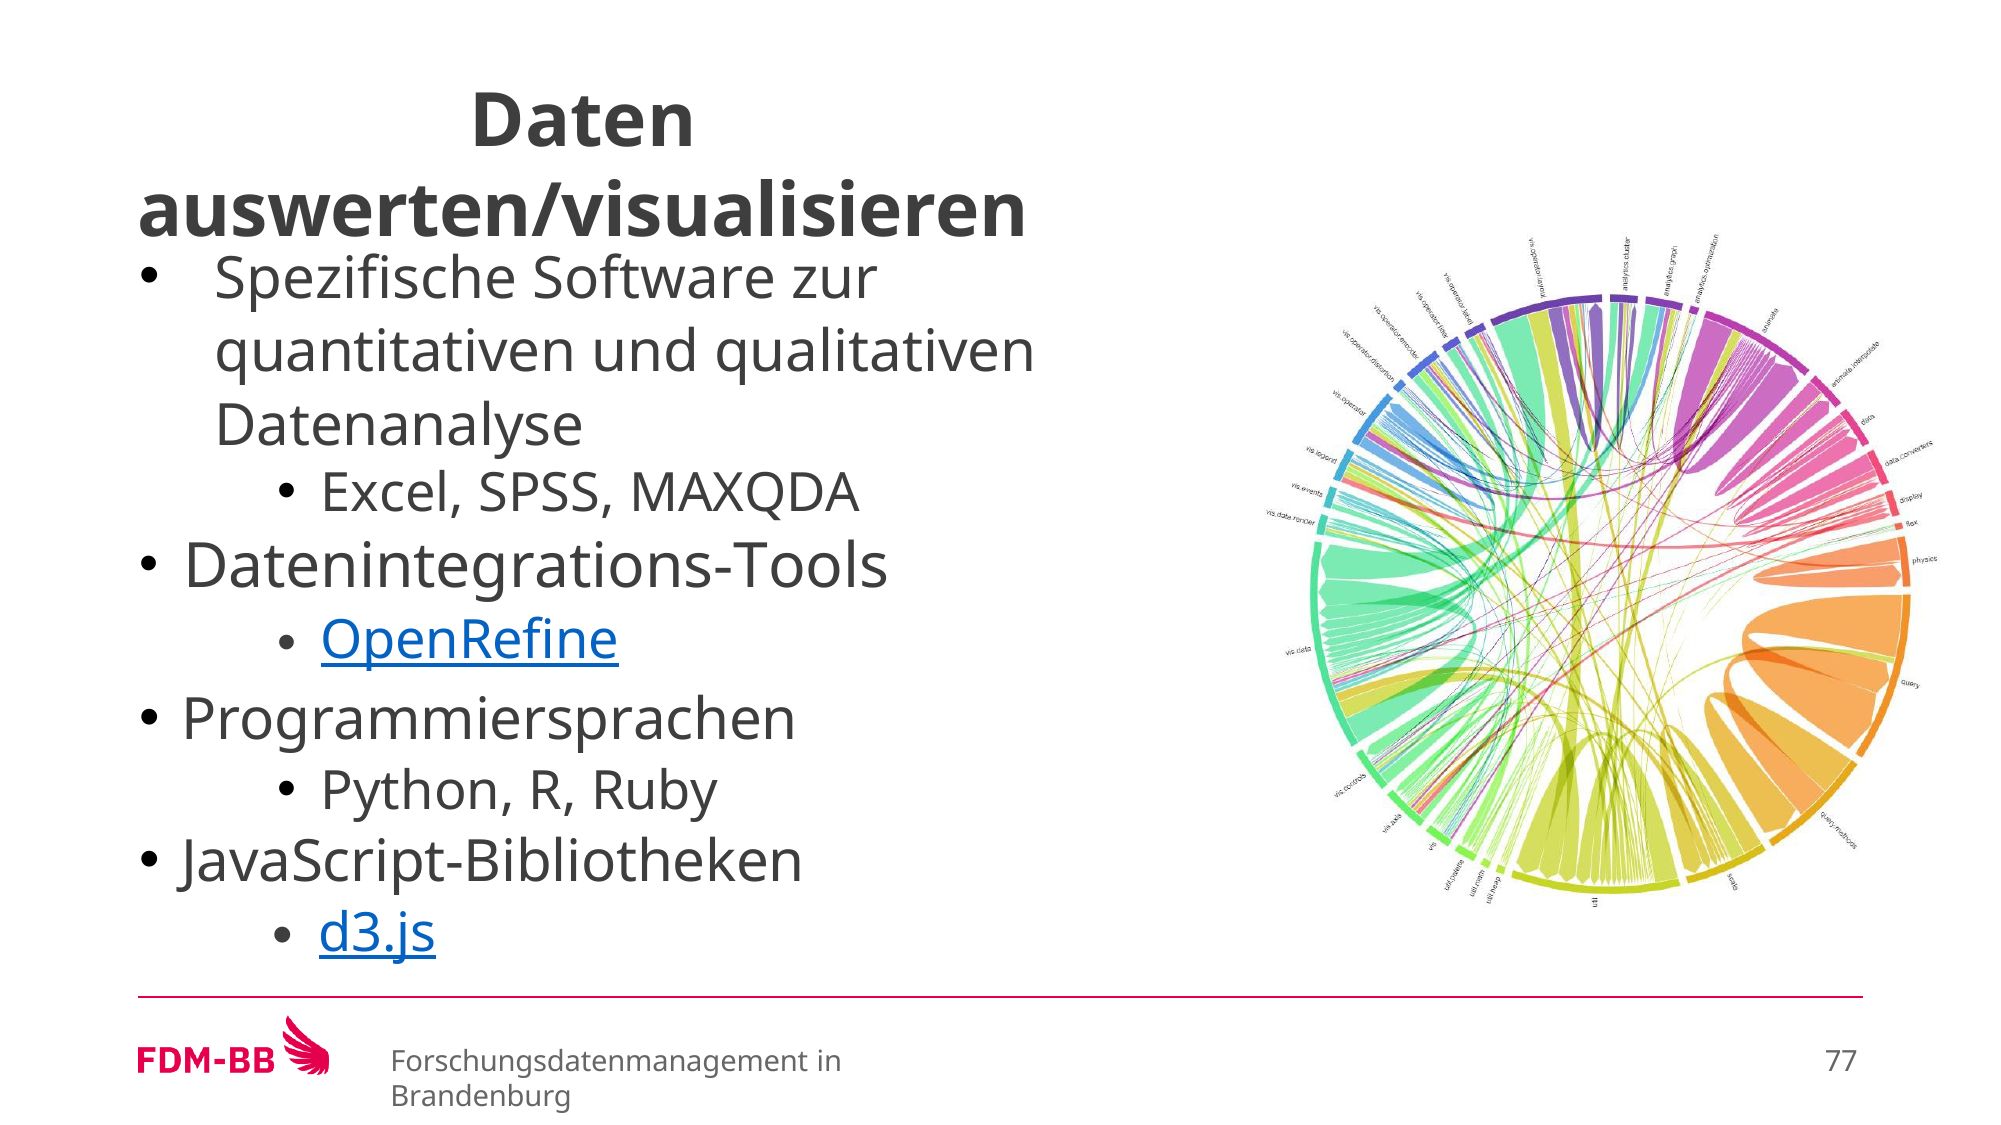

# Daten auswerten/visualisieren
	Spezifische Software zur quantitativen und qualitativen Datenanalyse
Excel, SPSS, MAXQDA
Datenintegrations-Tools
OpenRefine
Programmiersprachen
Python, R, Ruby
JavaScript-Bibliotheken
d3.js
Forschungsdatenmanagement in Brandenburg
77